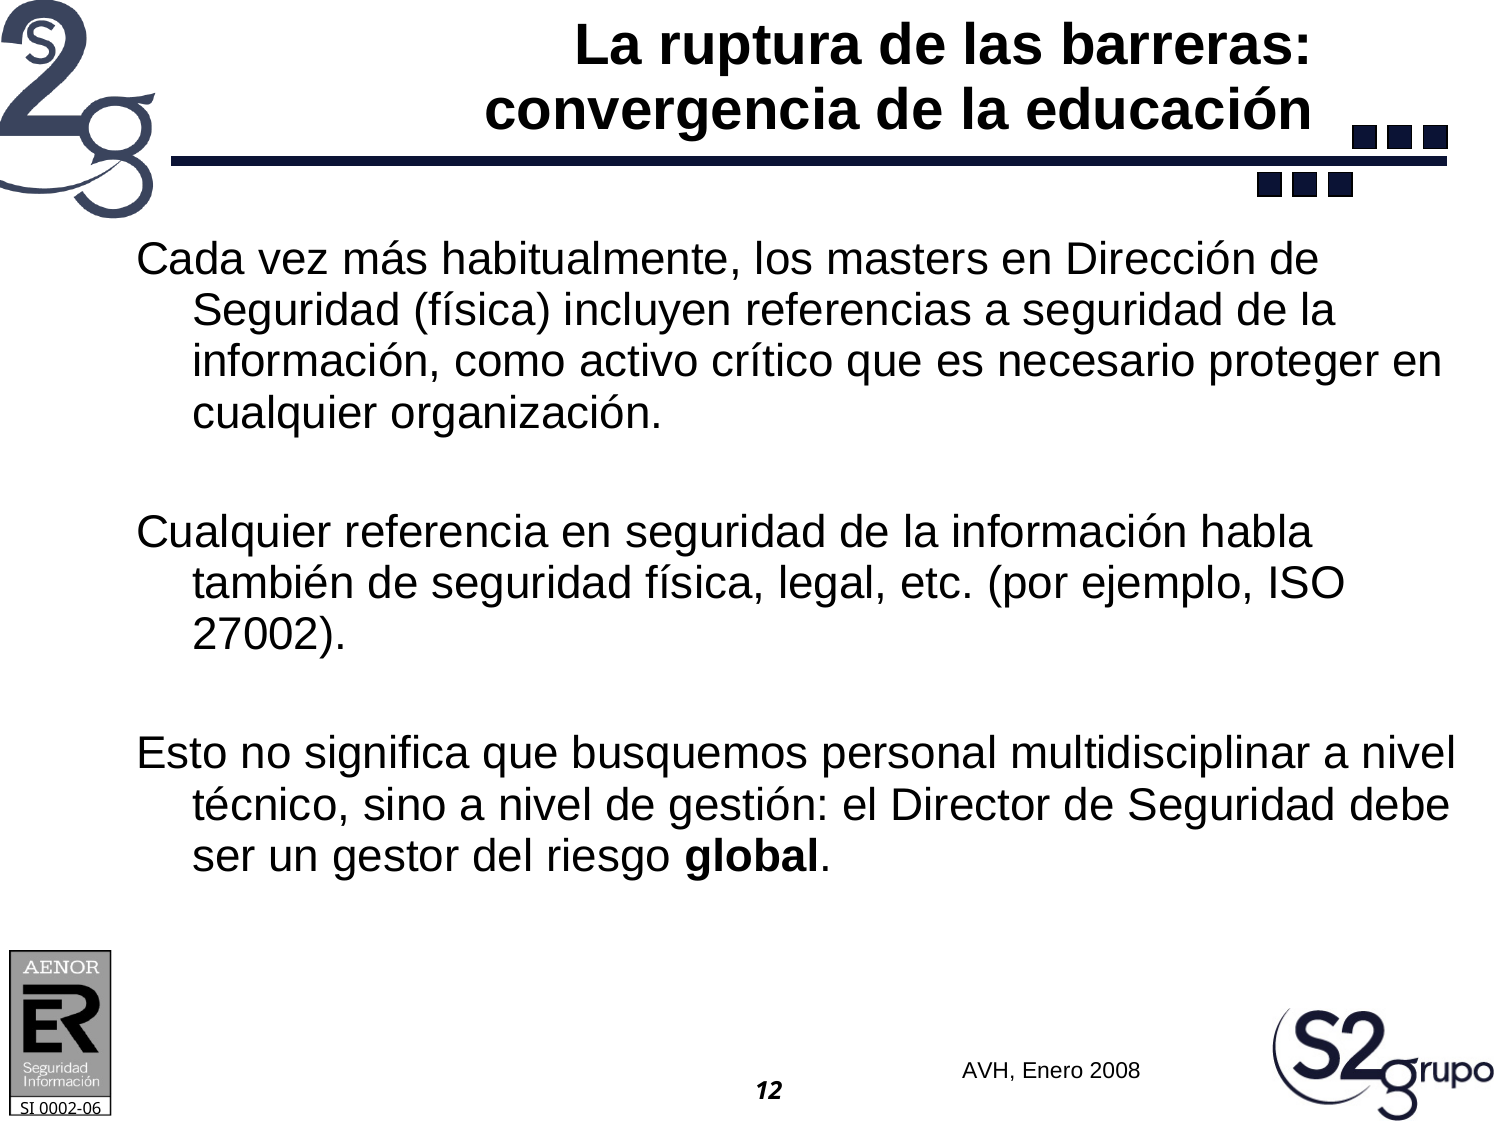

# La ruptura de las barreras: convergencia de la educación
Cada vez más habitualmente, los masters en Dirección de Seguridad (física) incluyen referencias a seguridad de la información, como activo crítico que es necesario proteger en cualquier organización.
Cualquier referencia en seguridad de la información habla también de seguridad física, legal, etc. (por ejemplo, ISO 27002).
Esto no significa que busquemos personal multidisciplinar a nivel técnico, sino a nivel de gestión: el Director de Seguridad debe ser un gestor del riesgo global.
AVH, Enero 2008